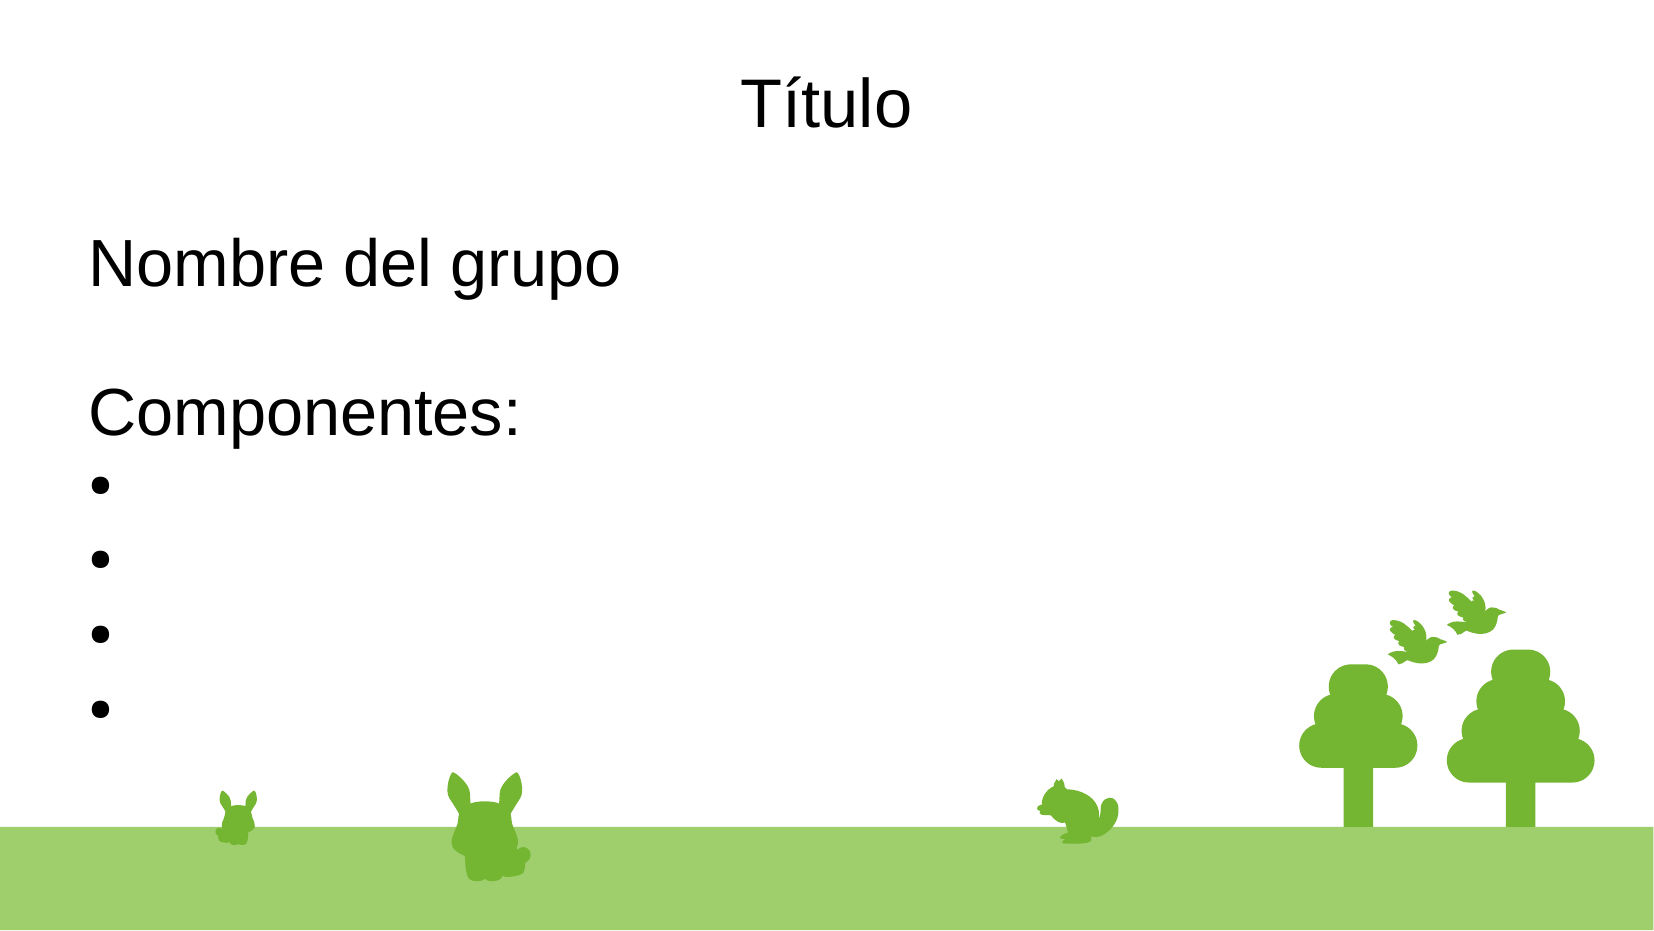

# Título
Nombre del grupo
Componentes:
Q
Q
Q
Q